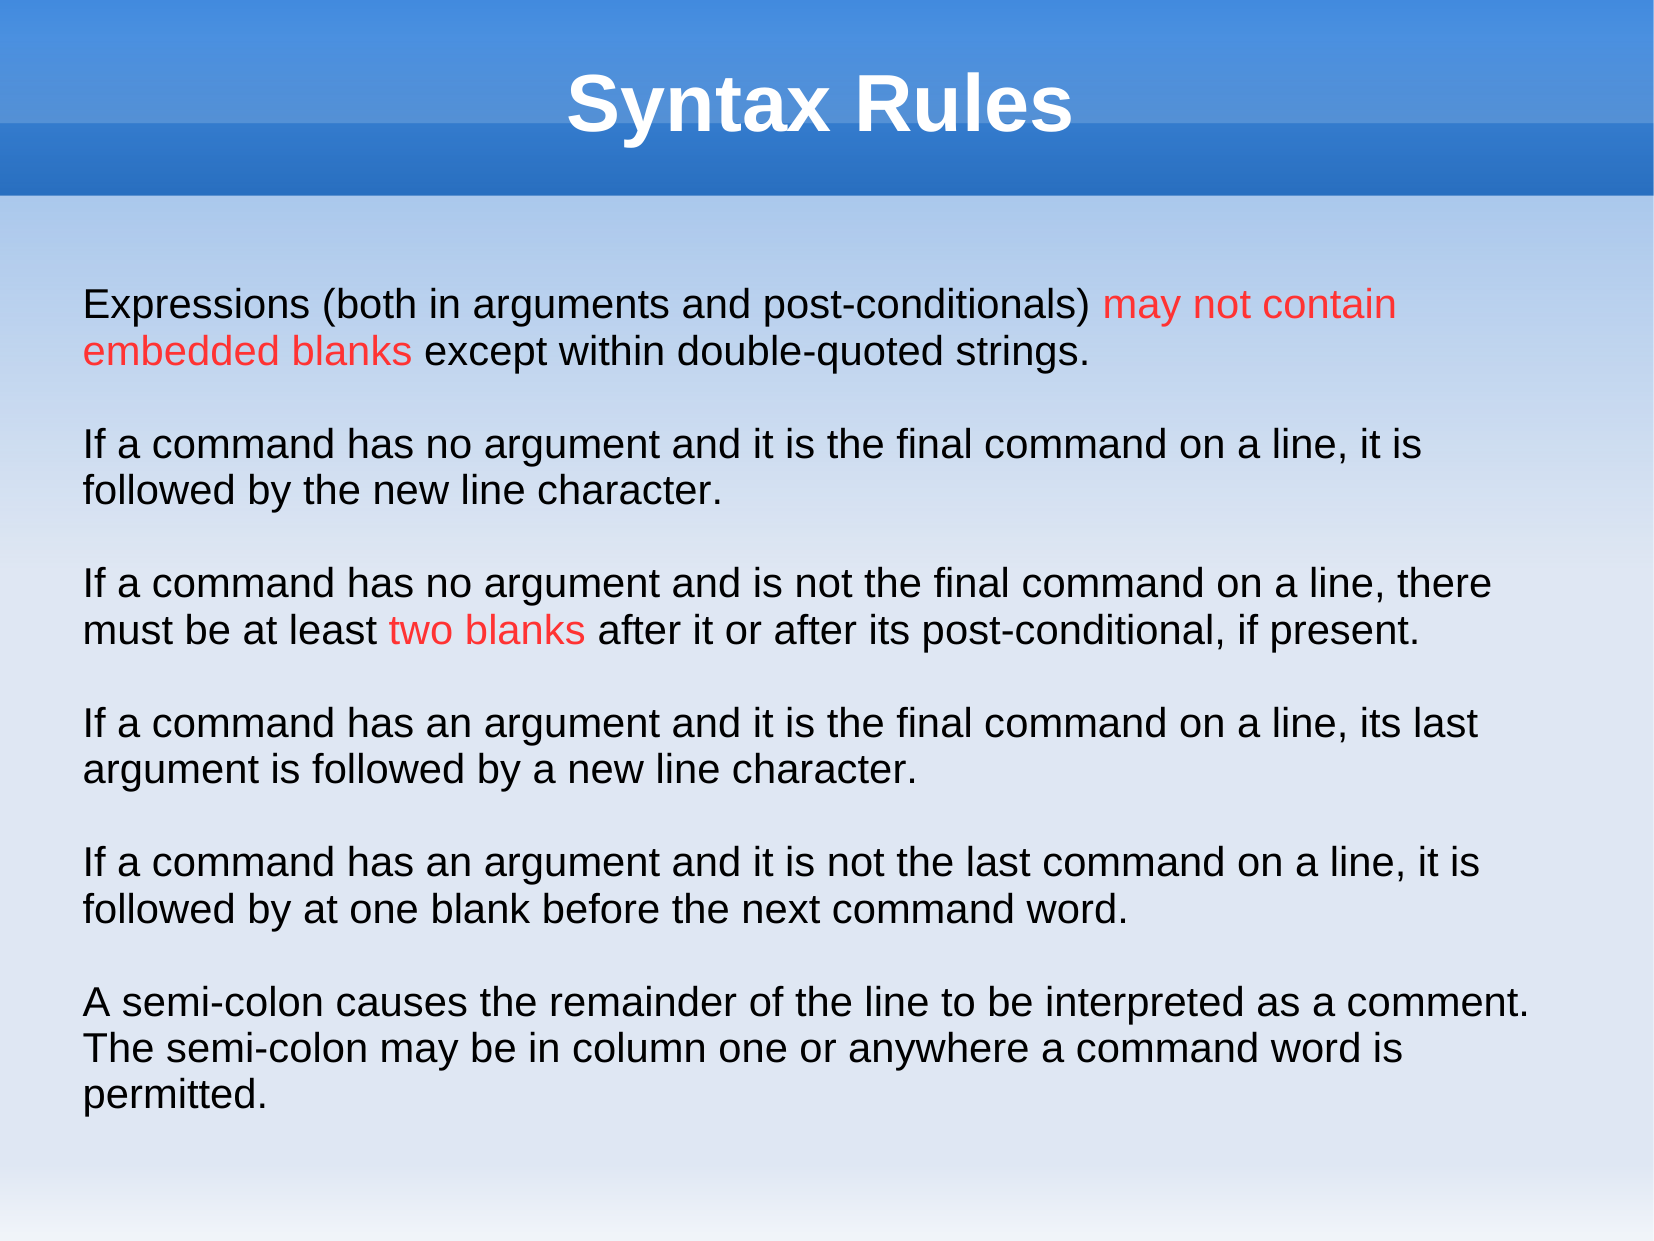

# Syntax Rules
Expressions (both in arguments and post-conditionals) may not contain embedded blanks except within double-quoted strings.
If a command has no argument and it is the final command on a line, it is followed by the new line character.
If a command has no argument and is not the final command on a line, there must be at least two blanks after it or after its post-conditional, if present.
If a command has an argument and it is the final command on a line, its last argument is followed by a new line character.
If a command has an argument and it is not the last command on a line, it is followed by at one blank before the next command word.
A semi-colon causes the remainder of the line to be interpreted as a comment. The semi-colon may be in column one or anywhere a command word is permitted.